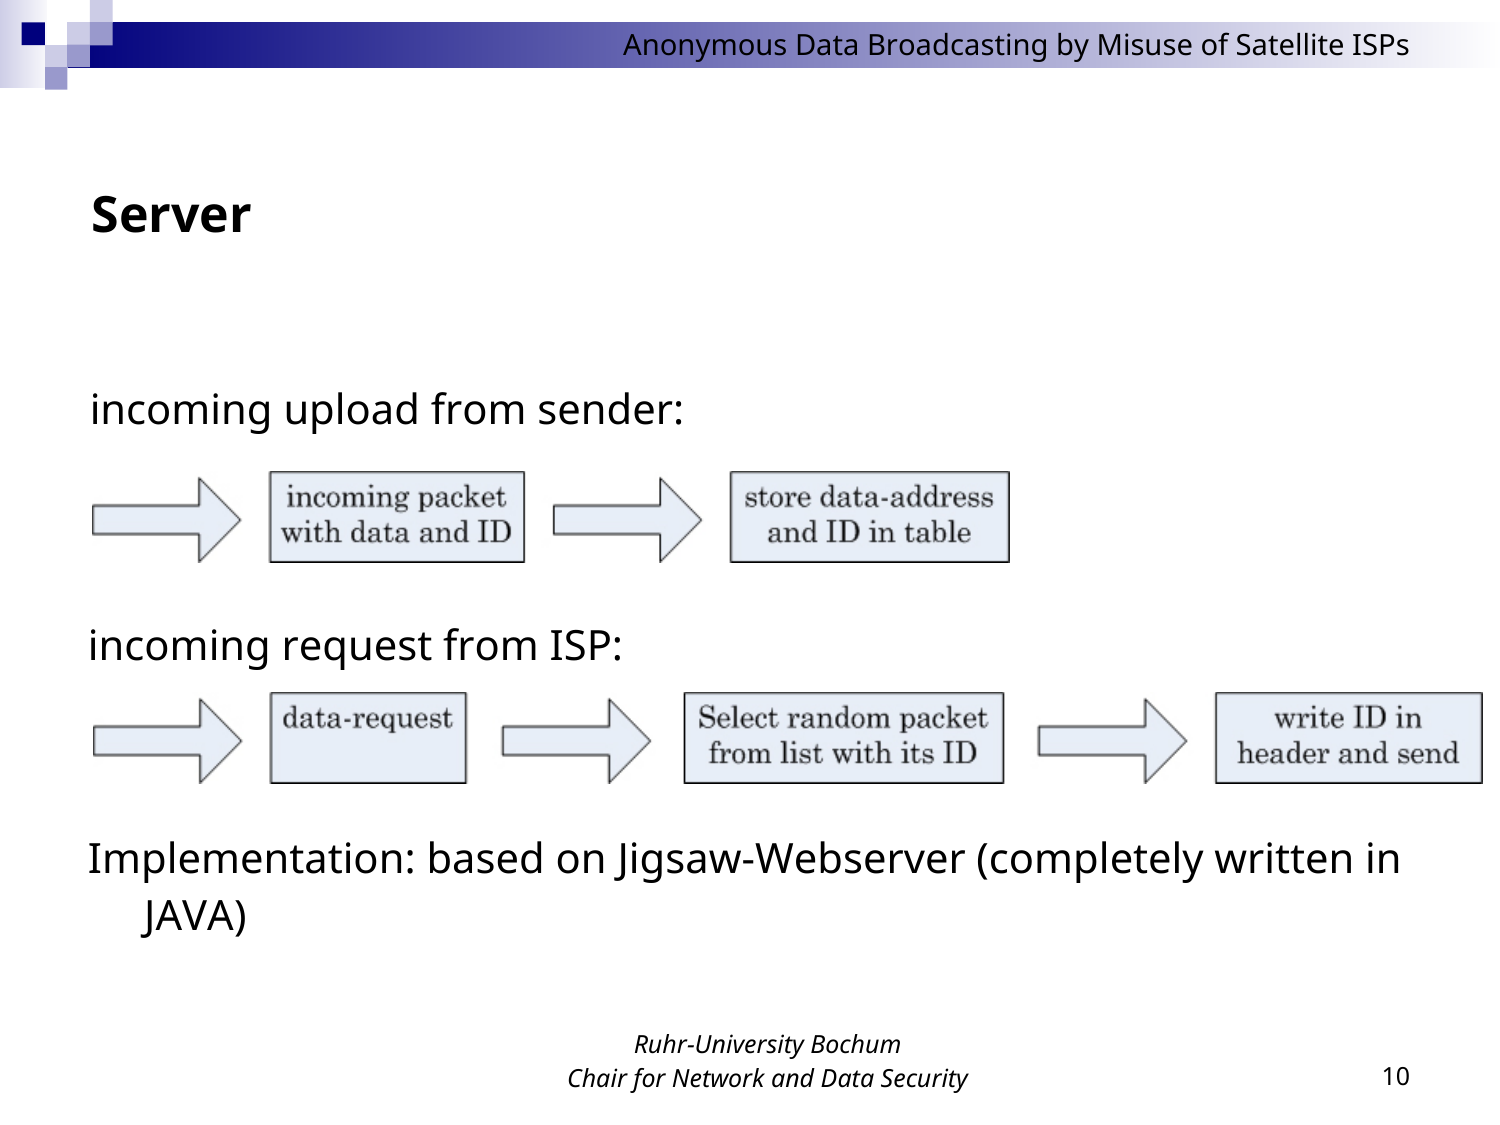

Anonymous Data Broadcasting by Misuse of Satellite ISPs
Server
# incoming upload from sender:
incoming request from ISP:
Implementation: based on Jigsaw-Webserver (completely written in JAVA)
Ruhr-University Bochum
Chair for Network and Data Security
10